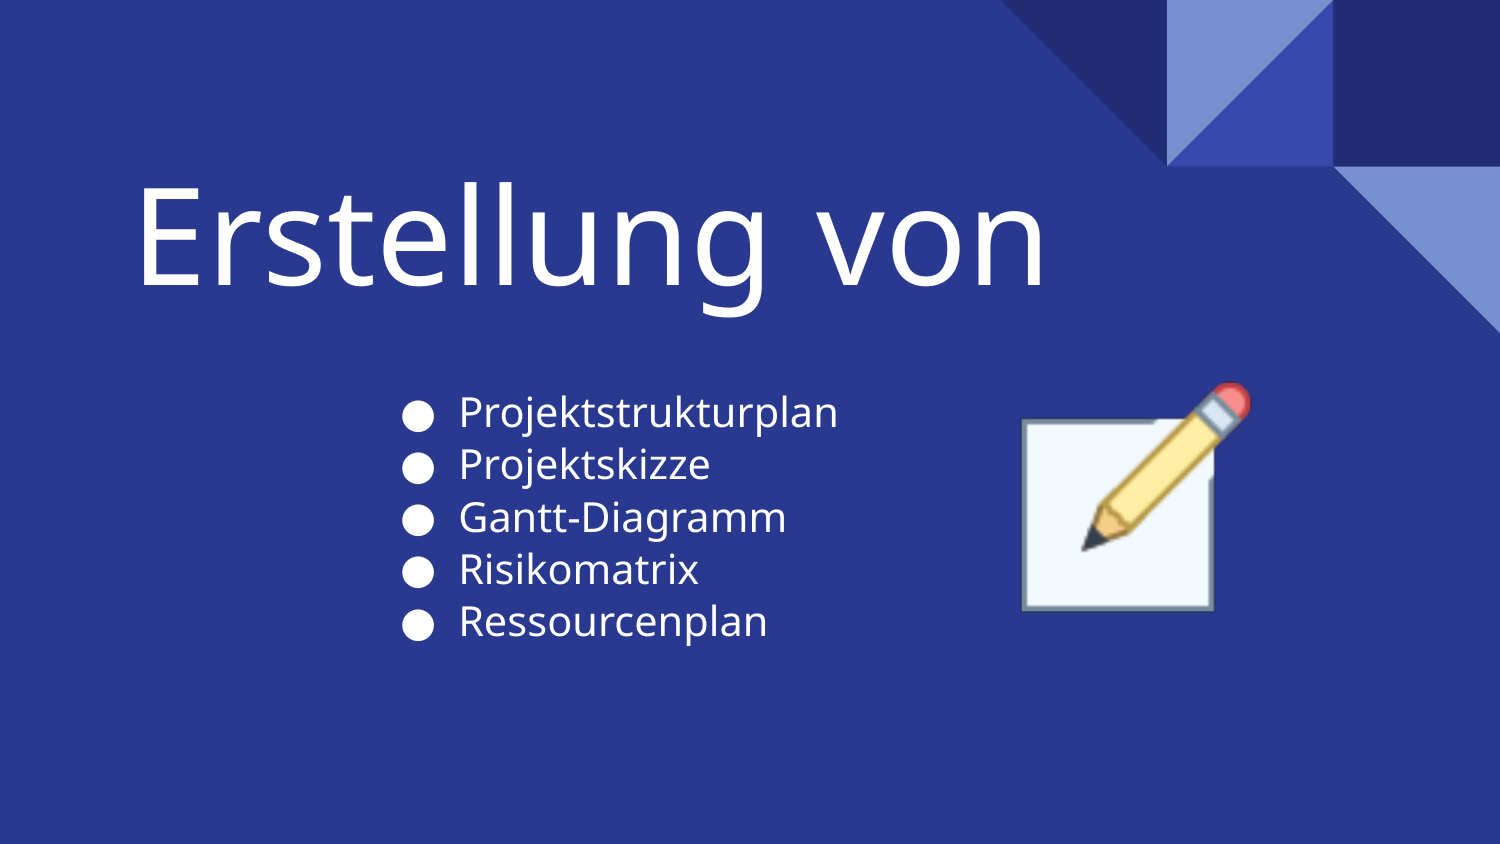

# Erstellung von
Projektstrukturplan
Projektskizze
Gantt-Diagramm
Risikomatrix
Ressourcenplan